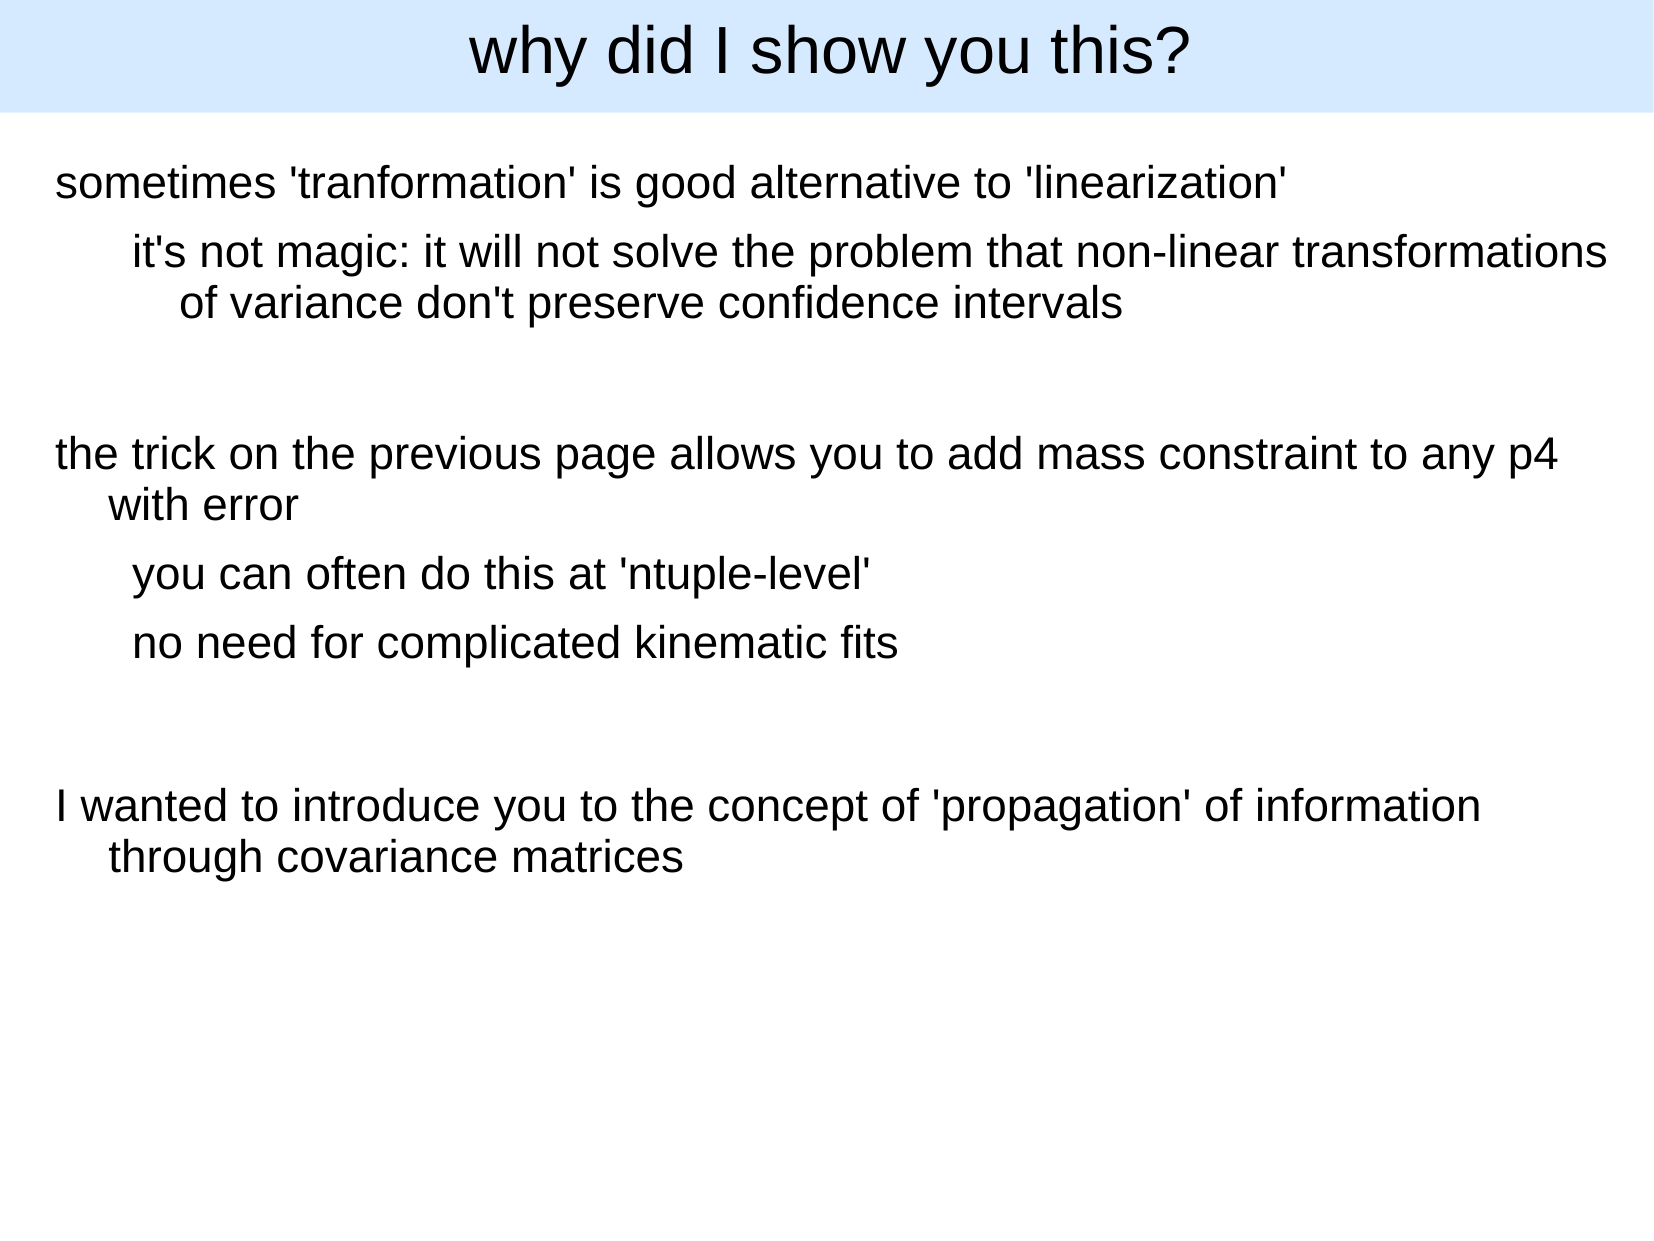

# why did I show you this?
sometimes 'tranformation' is good alternative to 'linearization'
it's not magic: it will not solve the problem that non-linear transformations of variance don't preserve confidence intervals
the trick on the previous page allows you to add mass constraint to any p4 with error
you can often do this at 'ntuple-level'
no need for complicated kinematic fits
I wanted to introduce you to the concept of 'propagation' of information through covariance matrices